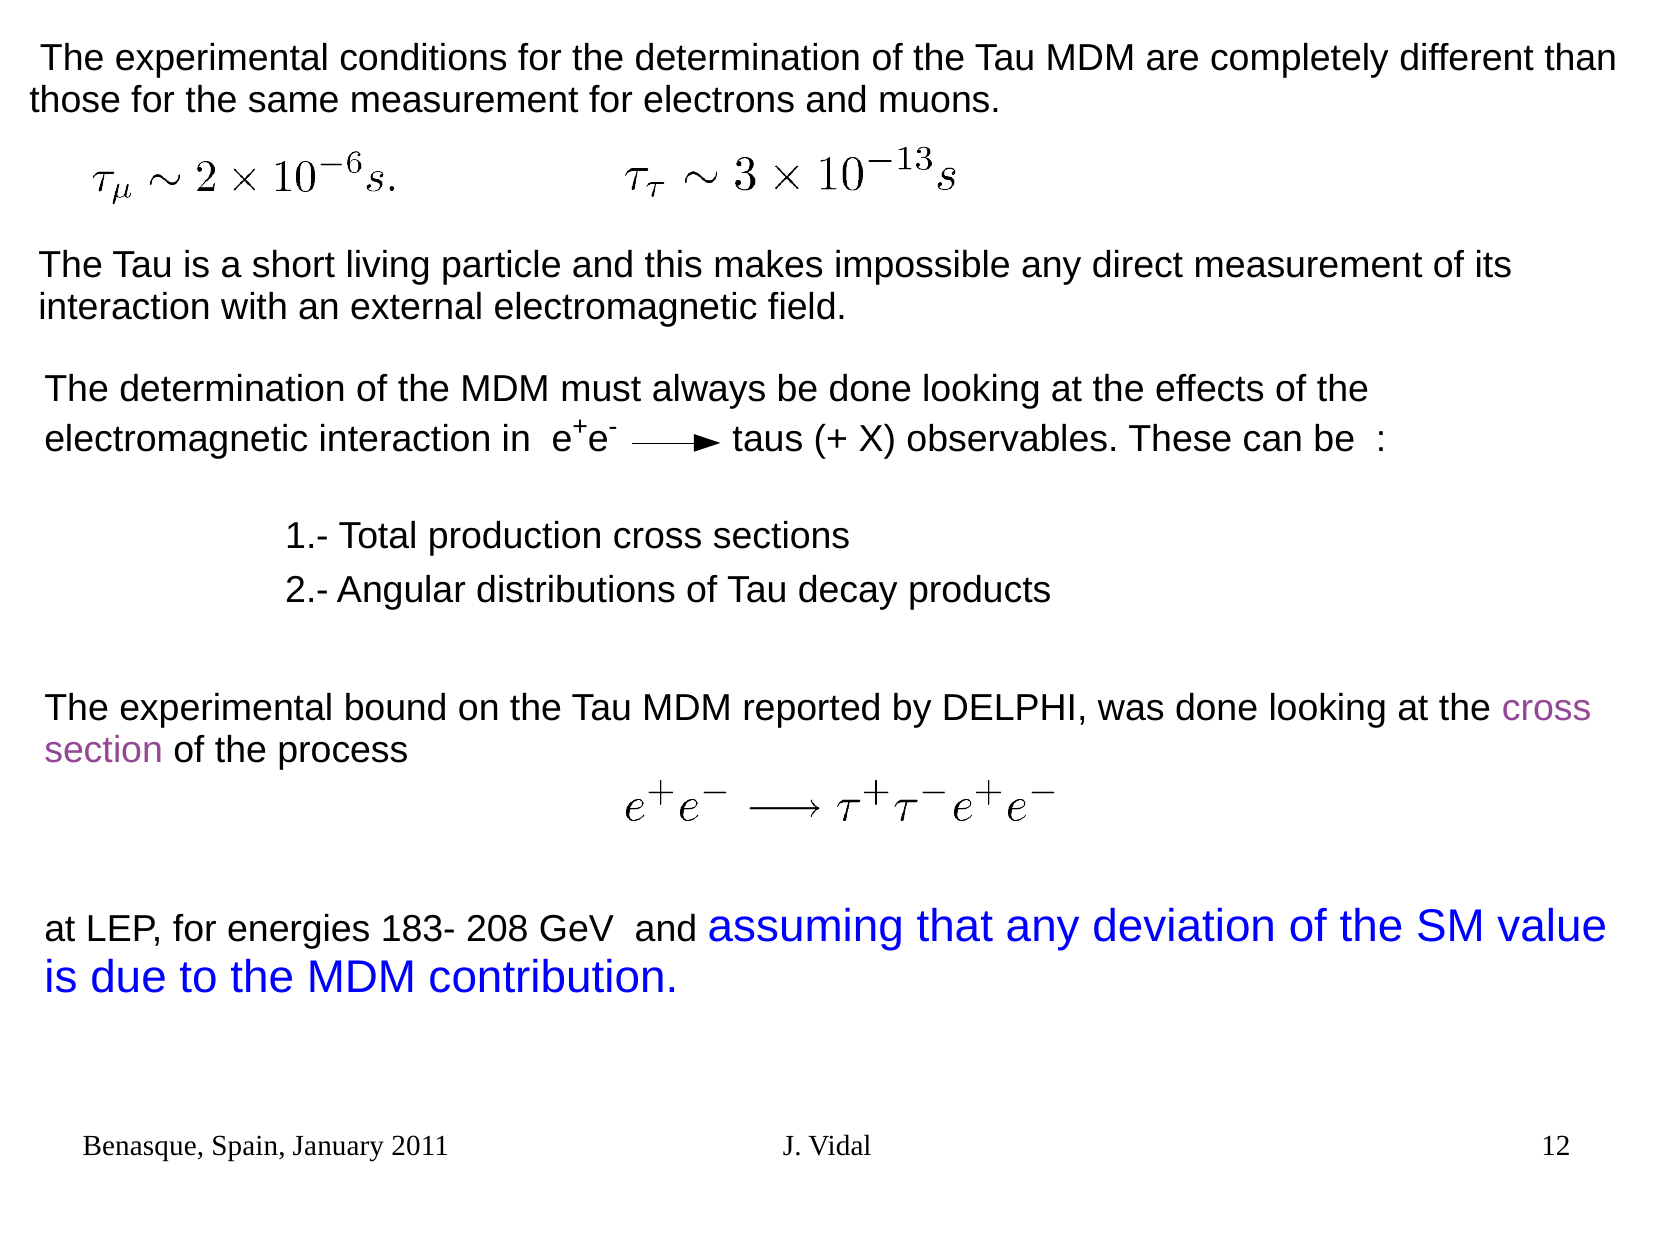

The experimental conditions for the determination of the Tau MDM are completely different than those for the same measurement for electrons and muons.
The Tau is a short living particle and this makes impossible any direct measurement of its interaction with an external electromagnetic field.
The determination of the MDM must always be done looking at the effects of the electromagnetic interaction in e+e- taus (+ X) observables. These can be :
- Total production cross sections
- Angular distributions of Tau decay products
The experimental bound on the Tau MDM reported by DELPHI, was done looking at the cross
section of the process
at LEP, for energies 183- 208 GeV and assuming that any deviation of the SM value is due to the MDM contribution.
Benasque, Spain, January 2011
J. Vidal
12